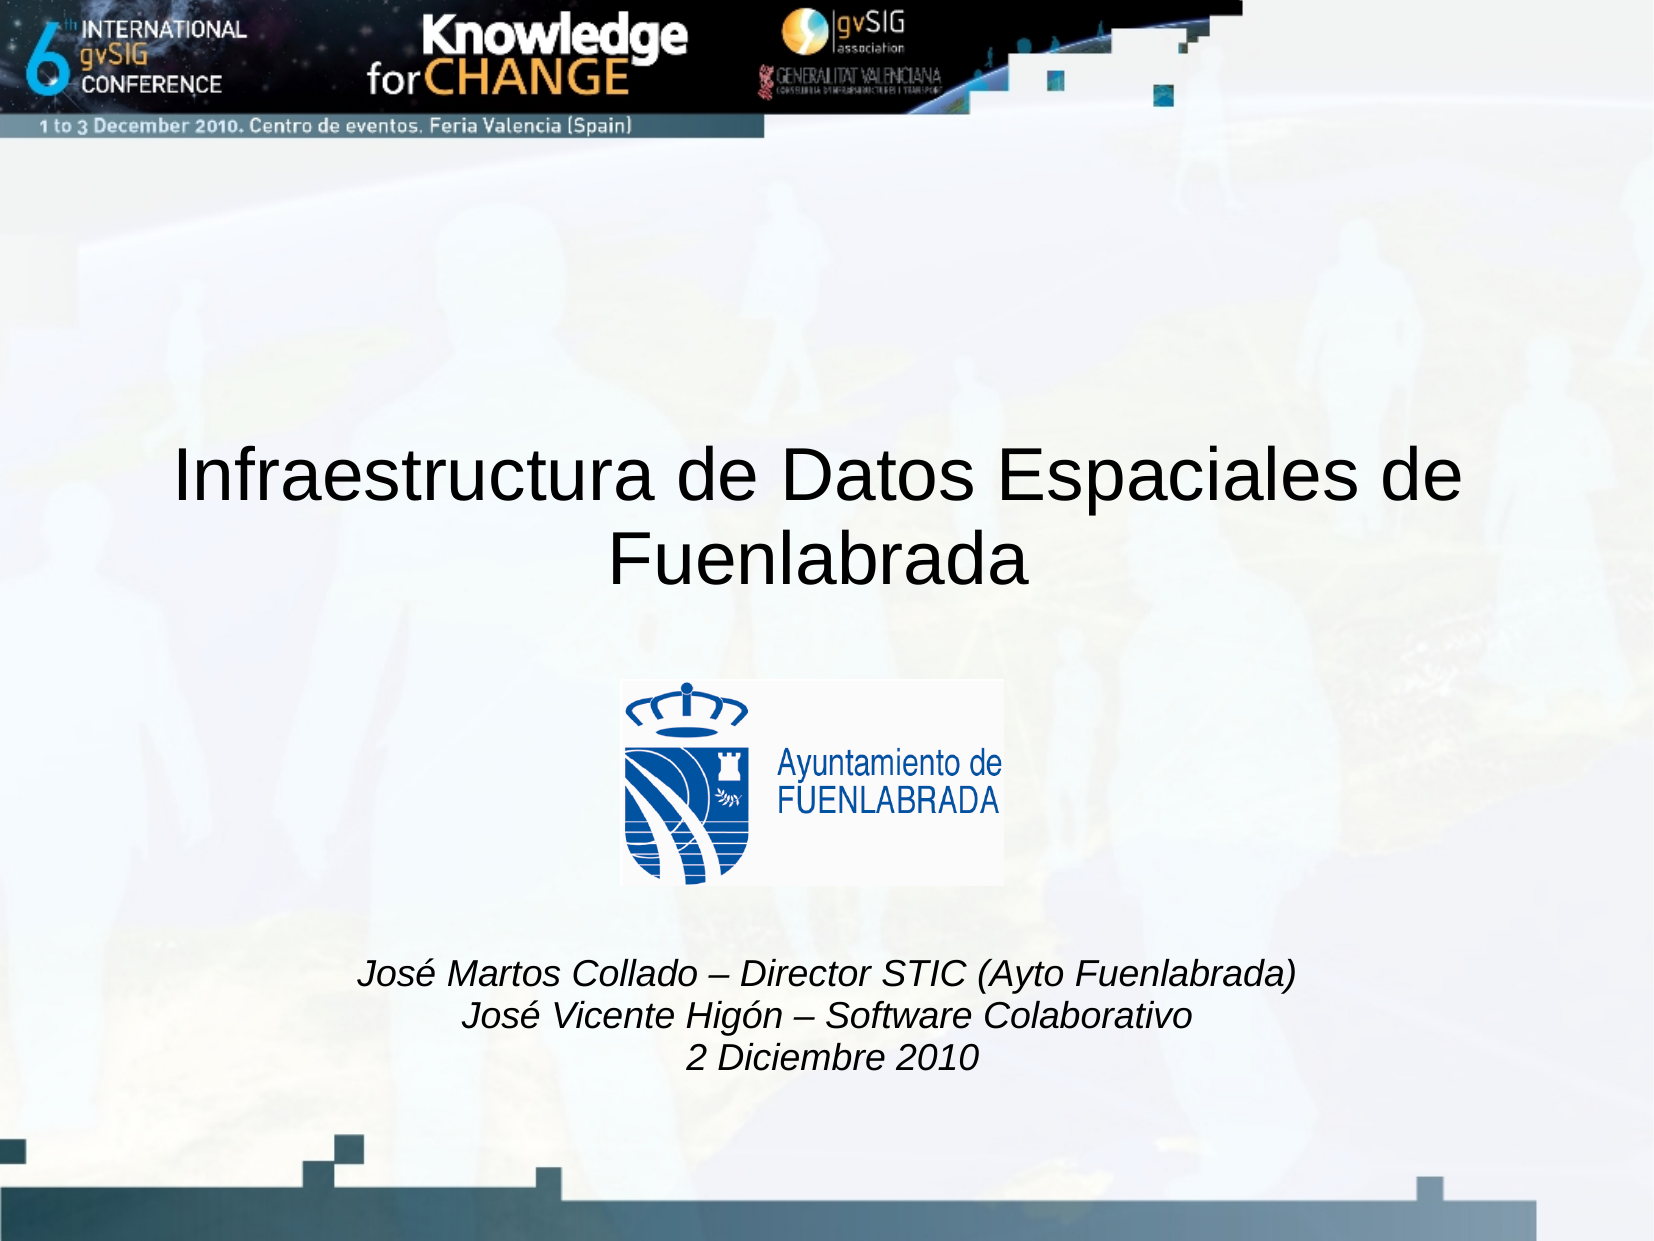

# Infraestructura de Datos Espaciales de Fuenlabrada
José Martos Collado – Director STIC (Ayto Fuenlabrada)
José Vicente Higón – Software Colaborativo
2 Diciembre 2010